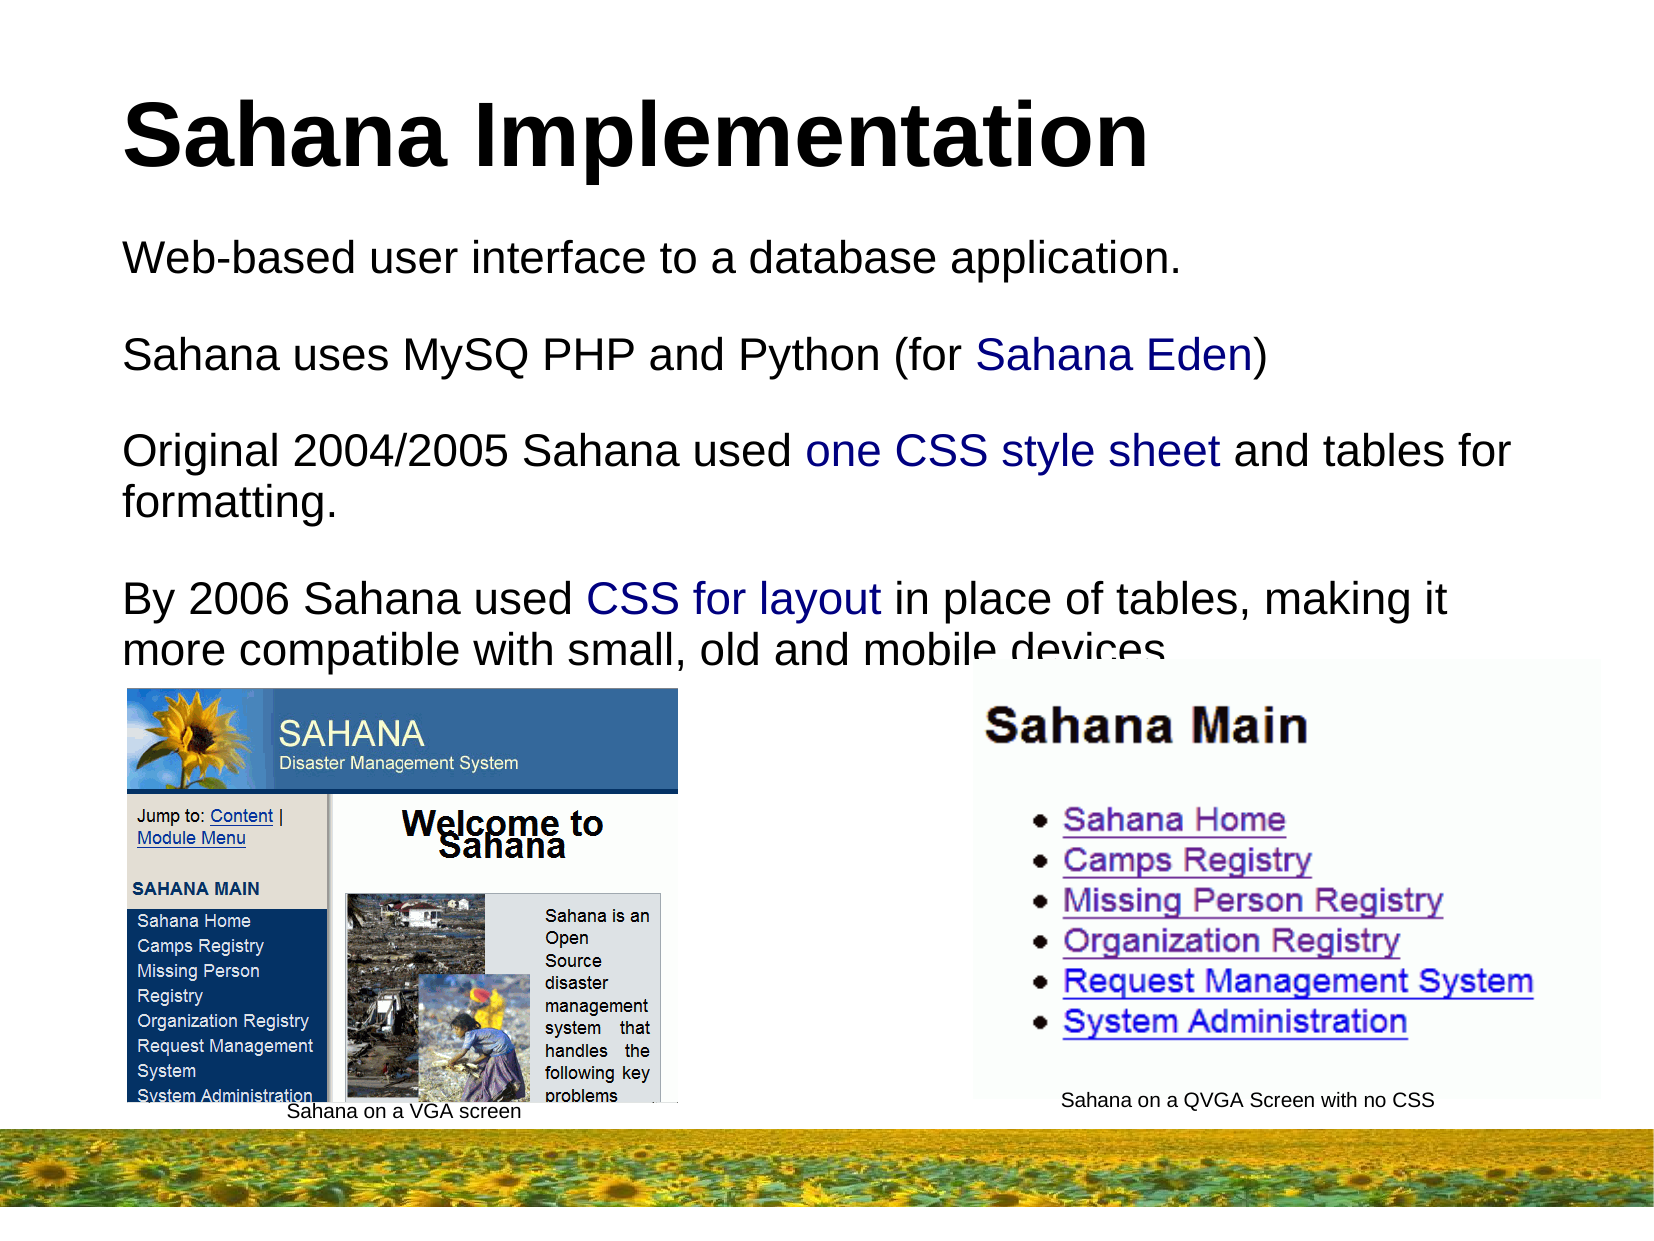

Sahana Implementation
Web-based user interface to a database application.
Sahana uses MySQ PHP and Python (for Sahana Eden)
Original 2004/2005 Sahana used one CSS style sheet and tables for formatting.
By 2006 Sahana used CSS for layout in place of tables, making it more compatible with small, old and mobile devices.
Sahana on a QVGA Screen with no CSS
Sahana on a VGA screen